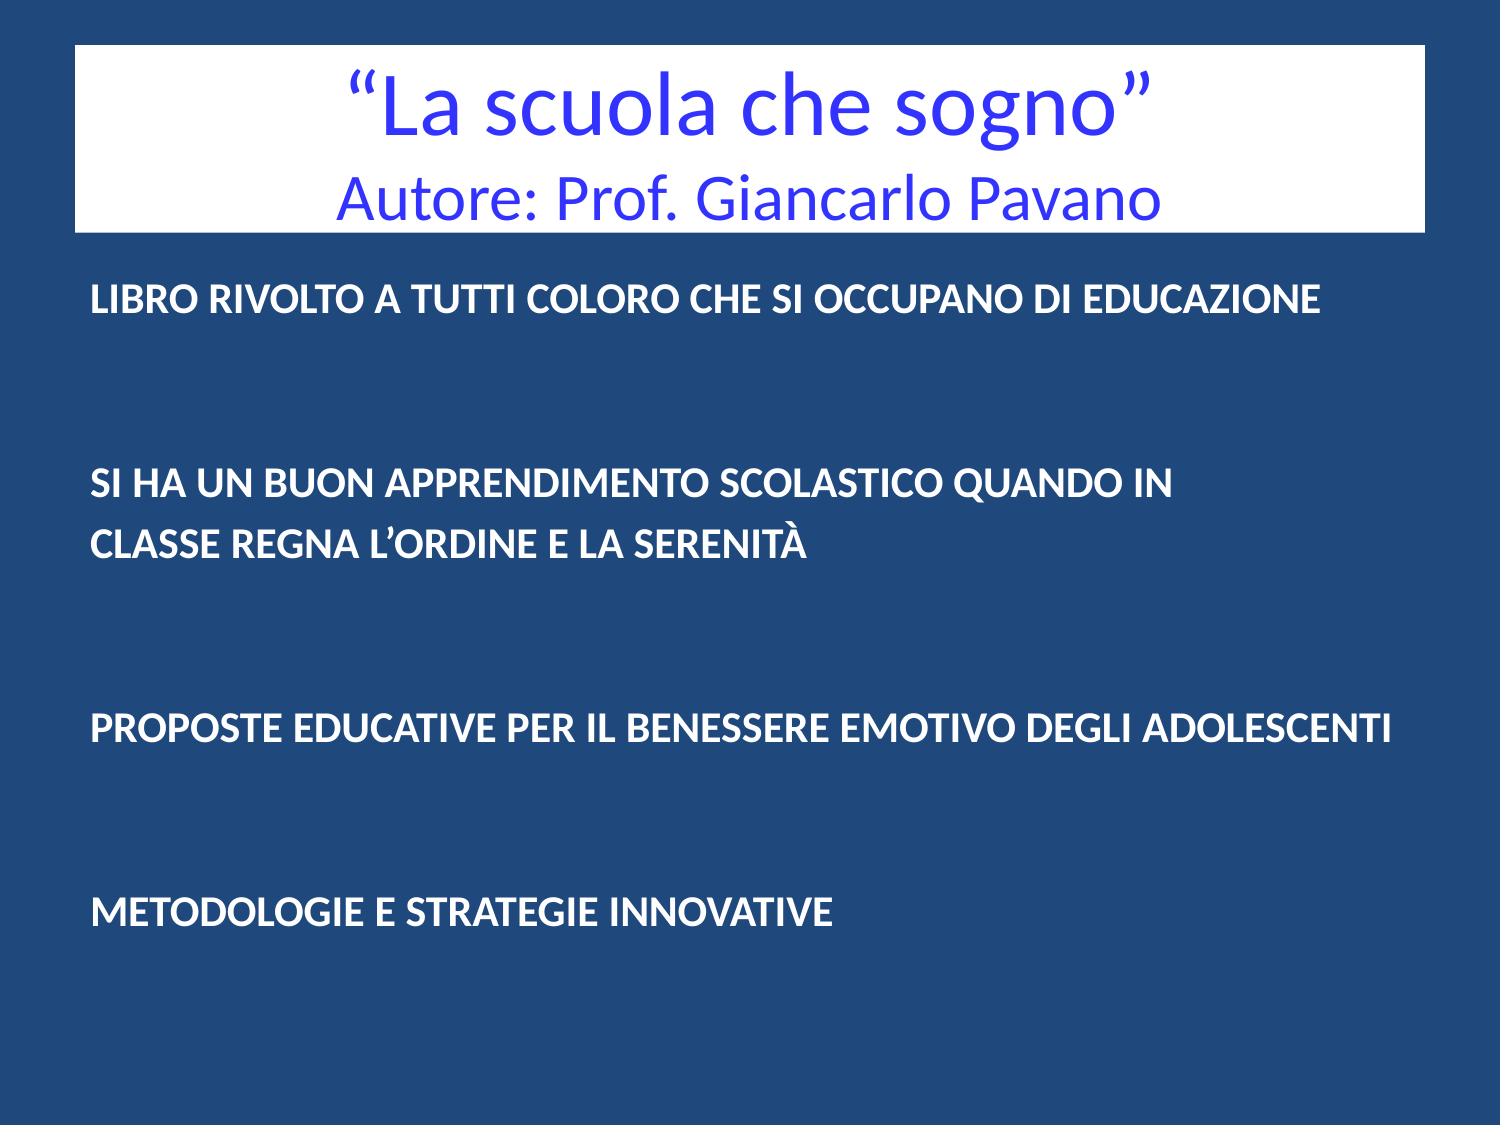

# “La scuola che sogno” Autore: Prof. Giancarlo Pavano
LIBRO RIVOLTO A TUTTI COLORO CHE SI OCCUPANO DI EDUCAZIONE
SI HA UN BUON APPRENDIMENTO SCOLASTICO QUANDO IN
CLASSE REGNA L’ORDINE E LA SERENITÀ
PROPOSTE EDUCATIVE PER IL BENESSERE EMOTIVO DEGLI ADOLESCENTI
METODOLOGIE E STRATEGIE INNOVATIVE